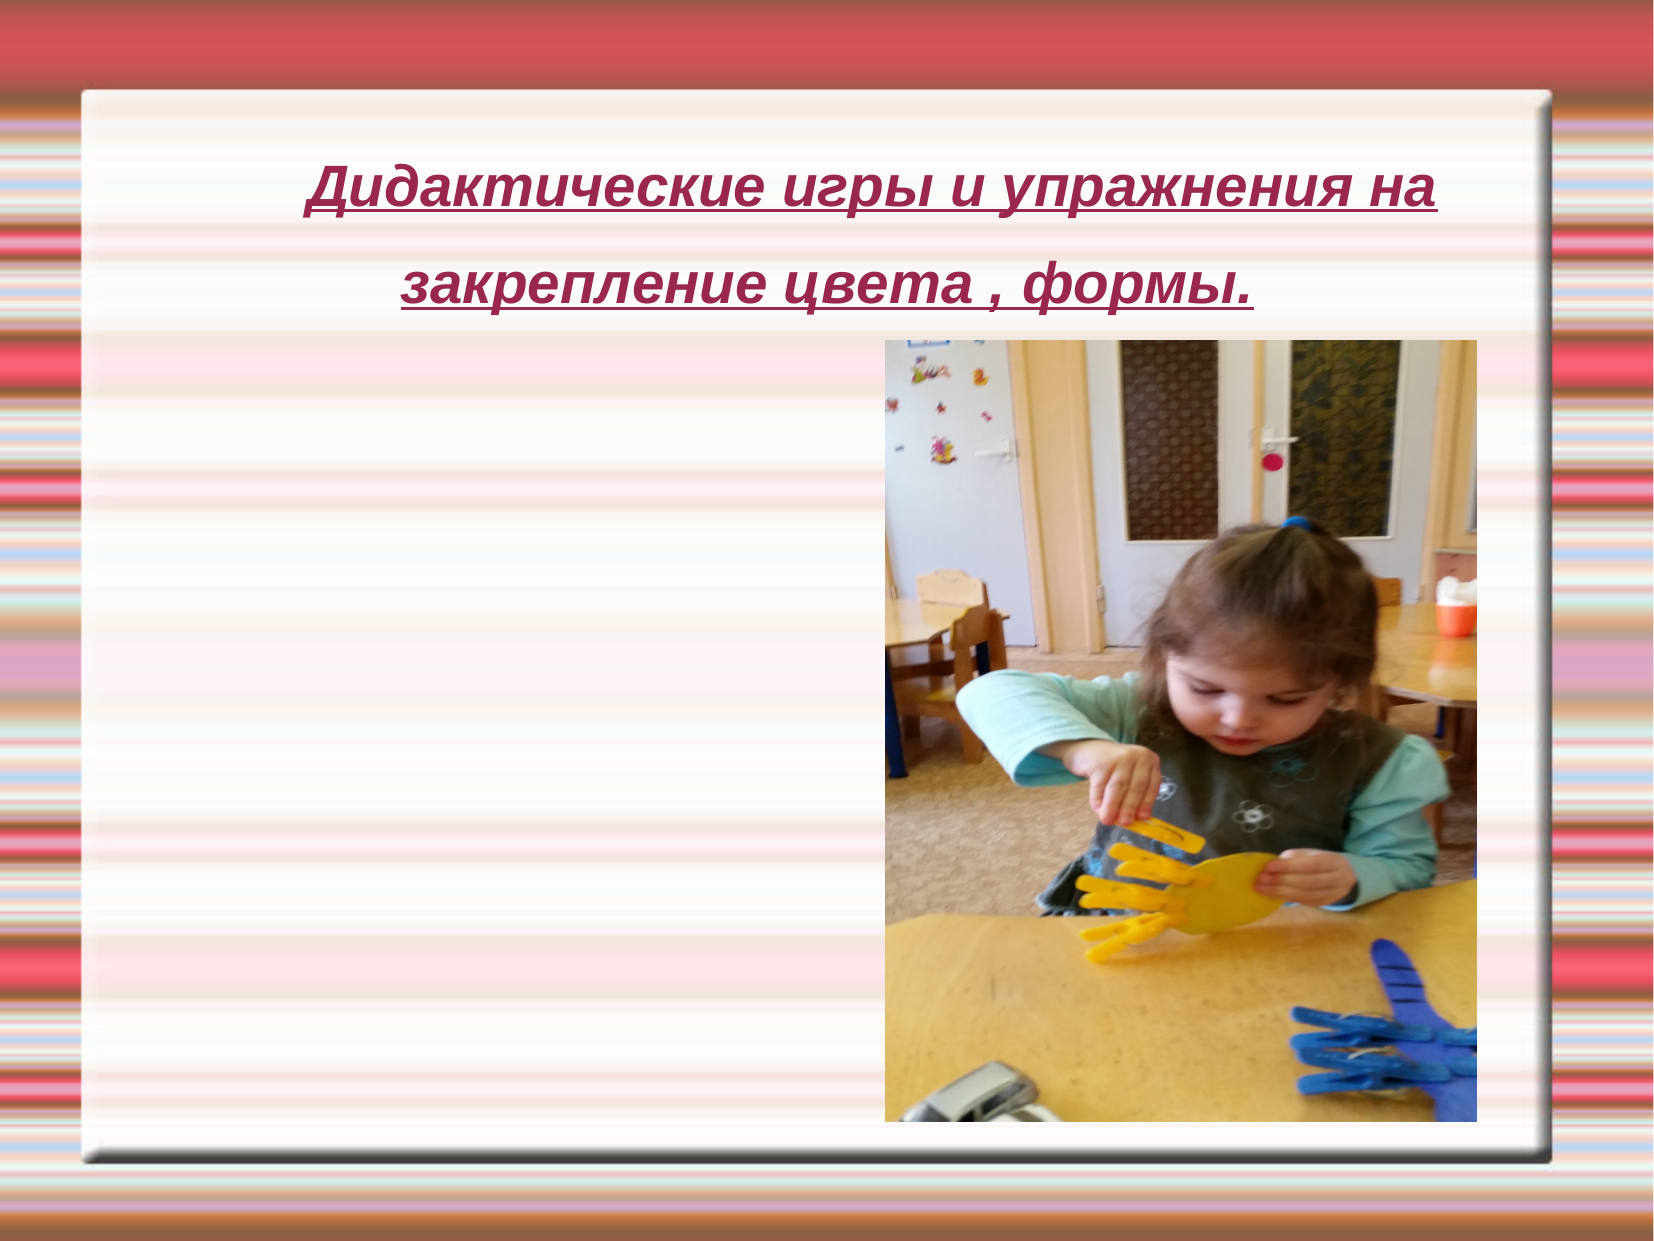

# Дидактические игры и упражнения на закрепление цвета , формы.